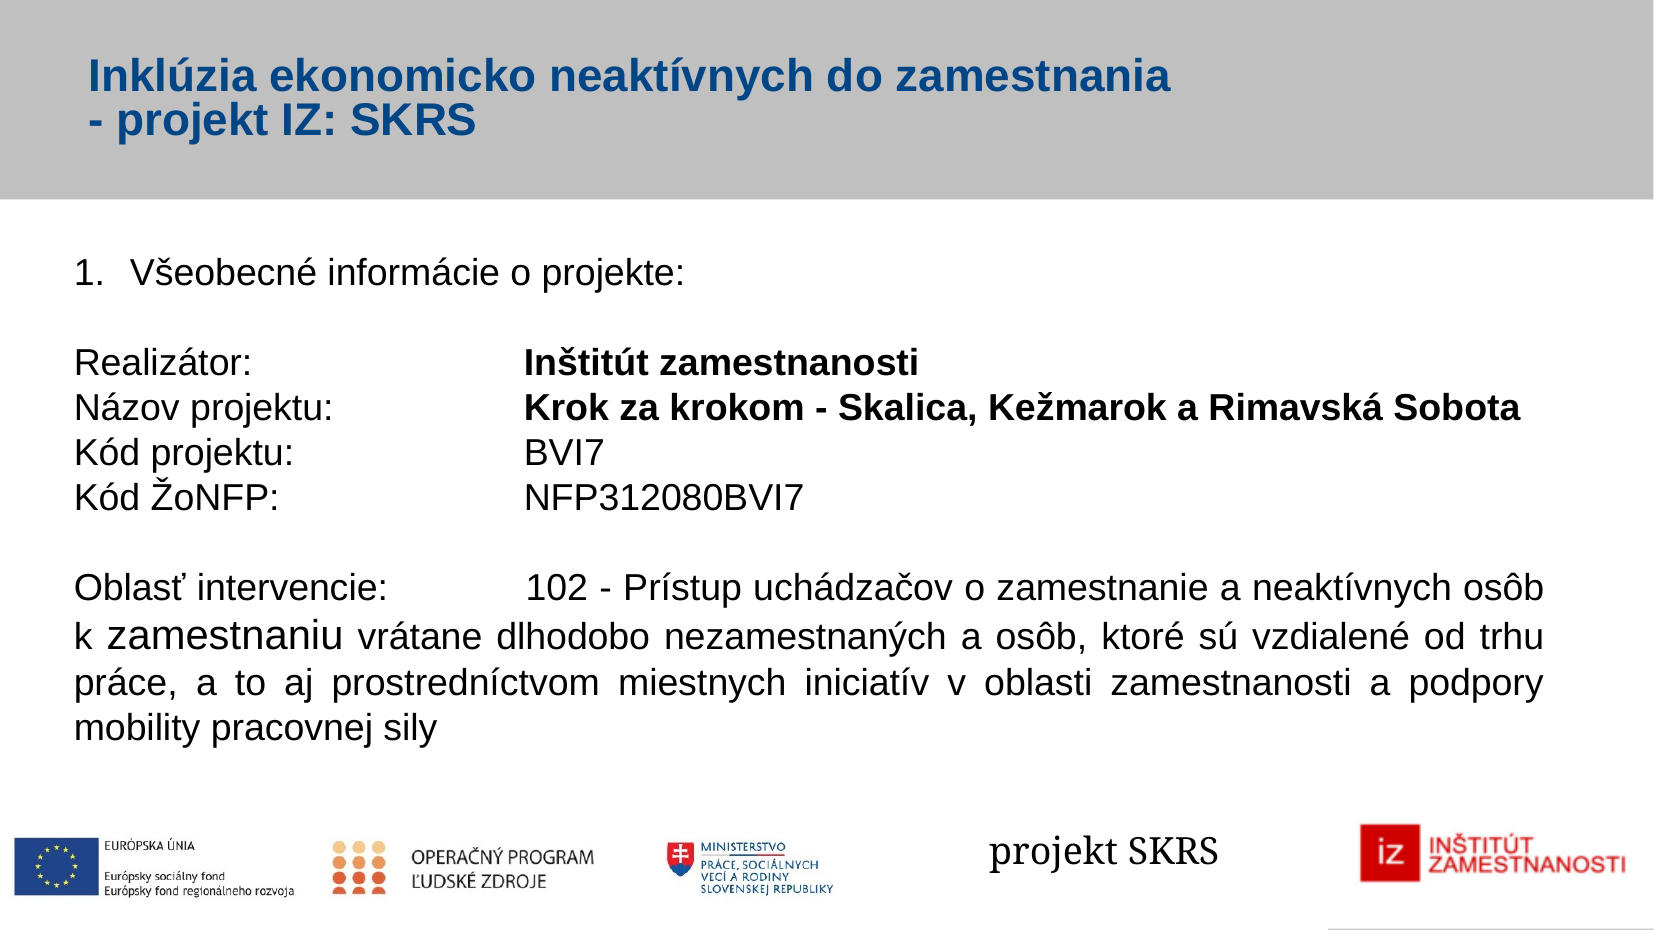

# Inklúzia ekonomicko neaktívnych do zamestnania - projekt IZ: SKRS
Všeobecné informácie o projekte:
Realizátor: 		Inštitút zamestnanosti
Názov projektu: 		Krok za krokom - Skalica, Kežmarok a Rimavská Sobota
Kód projektu: 		BVI7
Kód ŽoNFP: 		NFP312080BVI7
Oblasť intervencie: 	102 - Prístup uchádzačov o zamestnanie a neaktívnych osôb k zamestnaniu vrátane dlhodobo nezamestnaných a osôb, ktoré sú vzdialené od trhu práce, a to aj prostredníctvom miestnych iniciatív v oblasti zamestnanosti a podpory mobility pracovnej sily